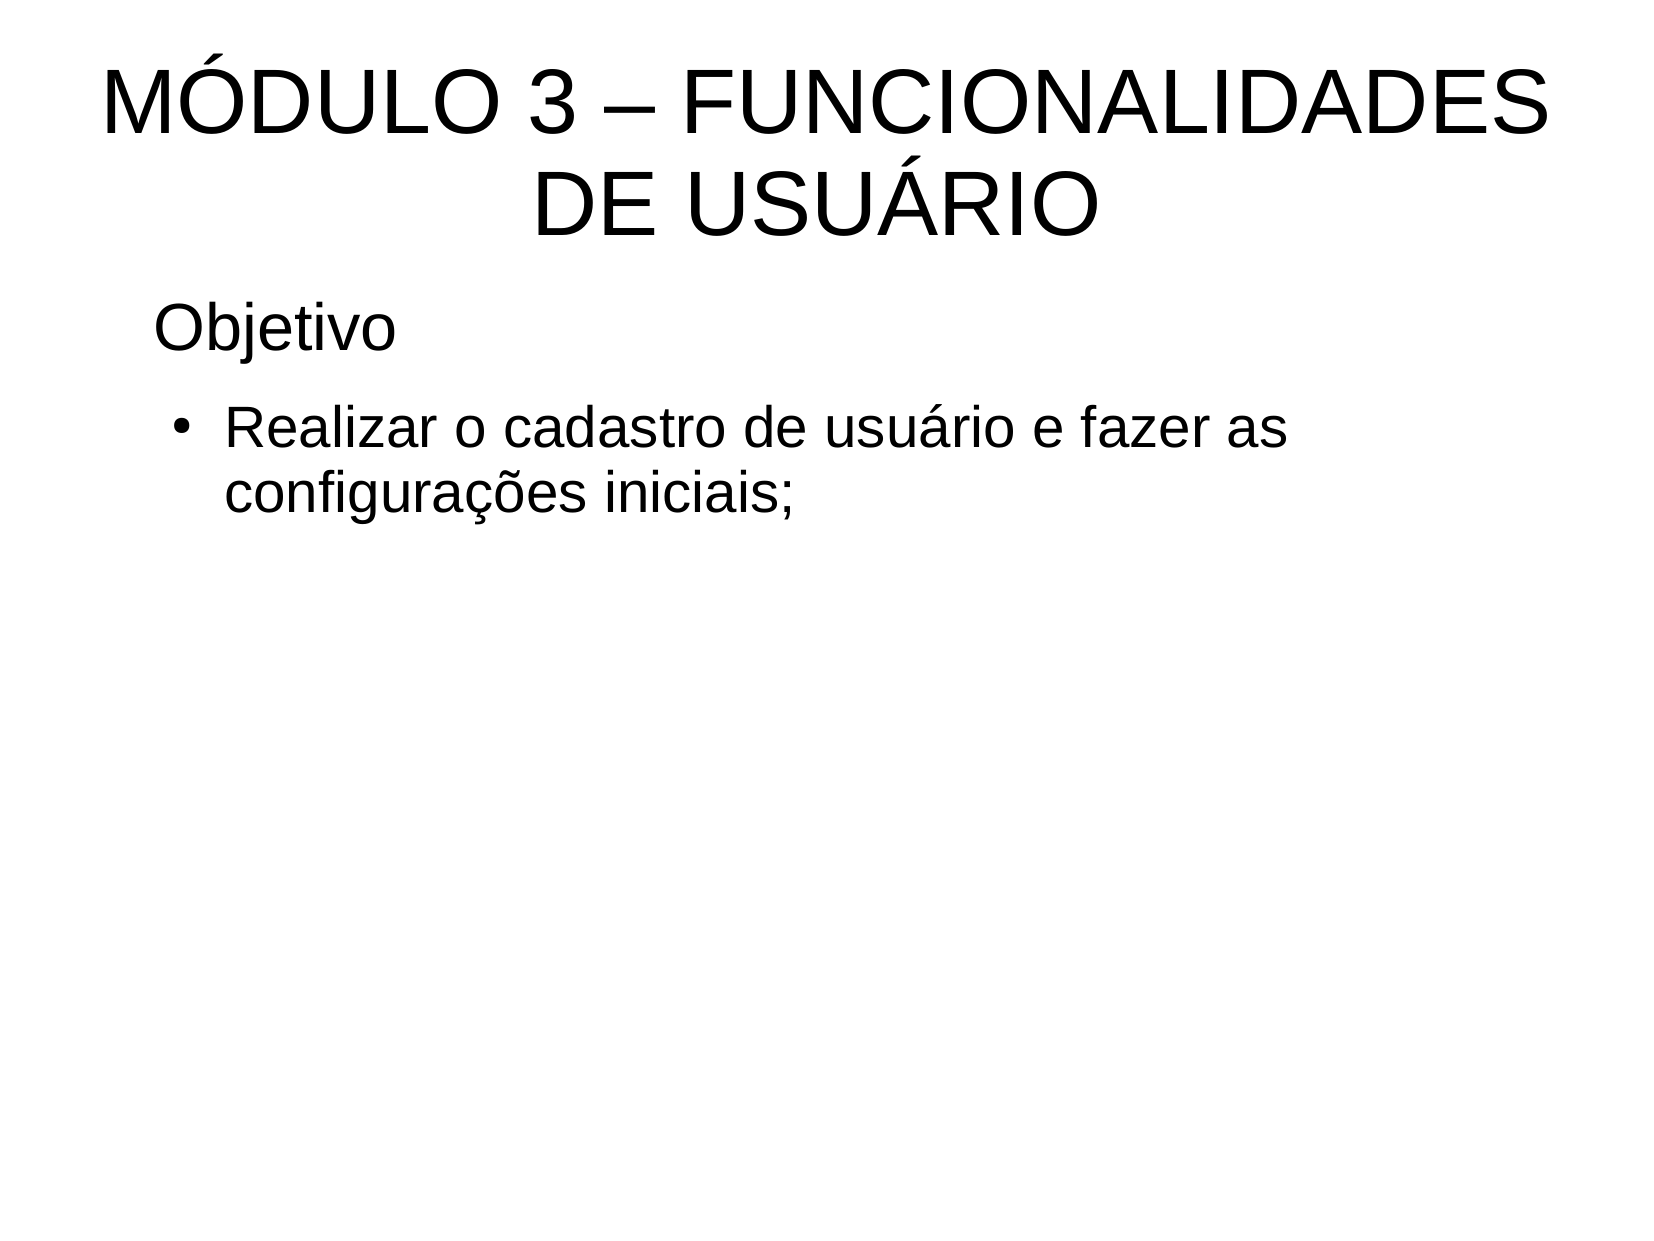

# MÓDULO 3 – FUNCIONALIDADES DE USUÁRIO
Objetivo
Realizar o cadastro de usuário e fazer as configurações iniciais;